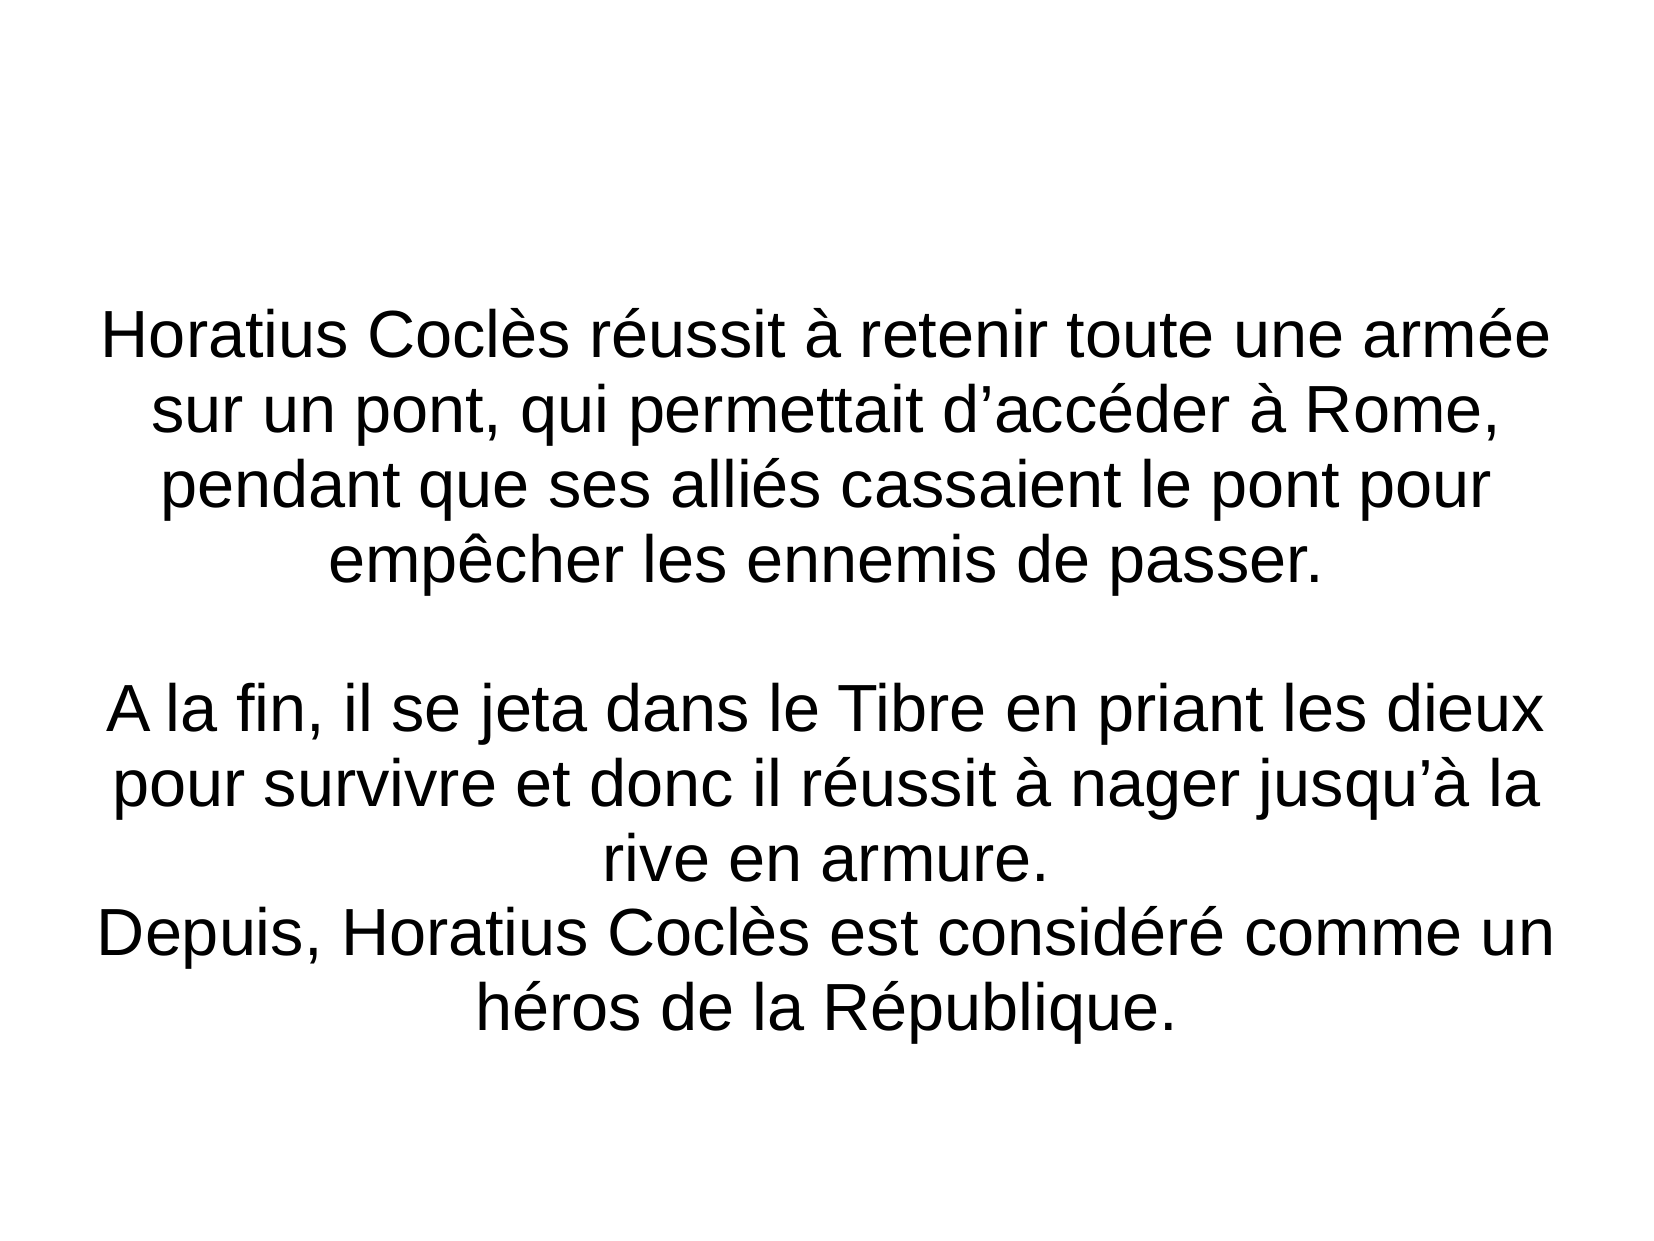

# Horatius Coclès réussit à retenir toute une armée sur un pont, qui permettait d’accéder à Rome, pendant que ses alliés cassaient le pont pour empêcher les ennemis de passer.
A la fin, il se jeta dans le Tibre en priant les dieux pour survivre et donc il réussit à nager jusqu’à la rive en armure.
Depuis, Horatius Coclès est considéré comme un héros de la République.